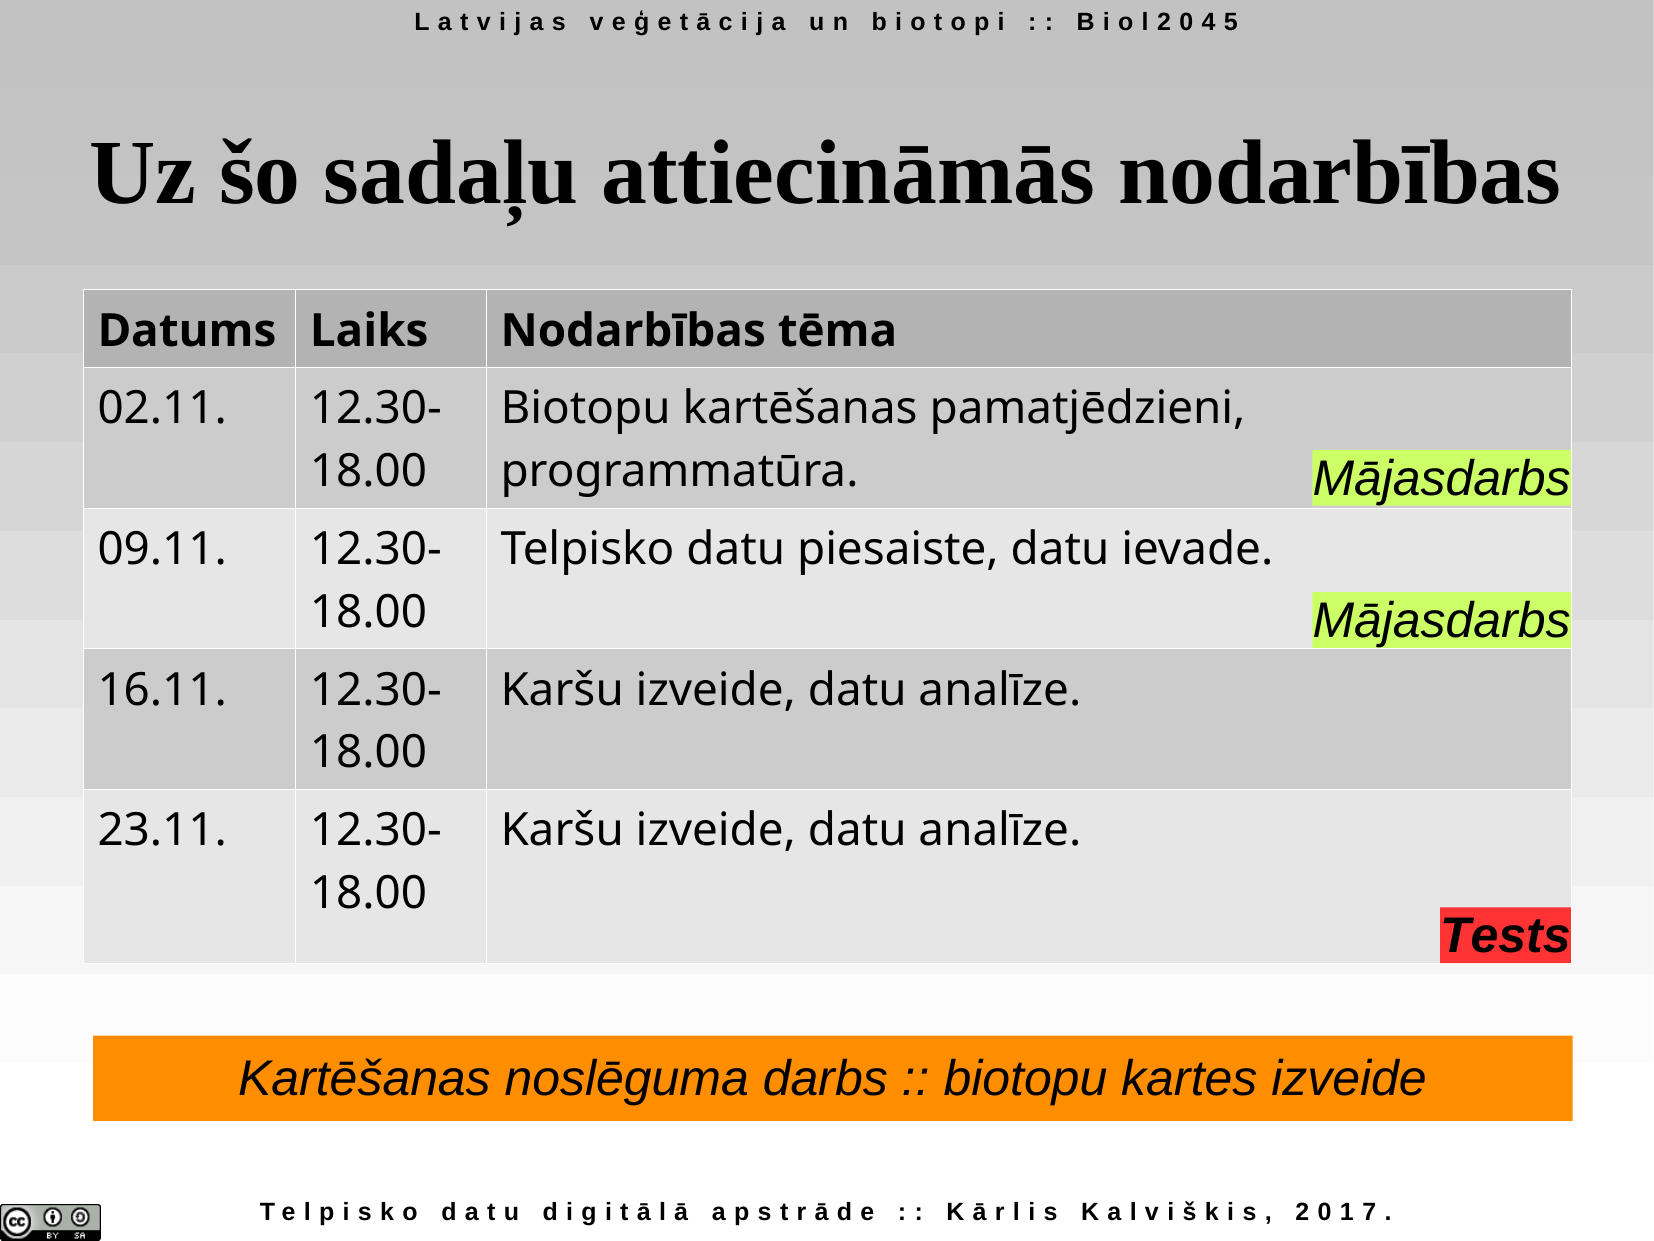

# Uz šo sadaļu attiecināmās nodarbības
| Datums | Laiks | Nodarbības tēma |
| --- | --- | --- |
| 02.11. | 12.30-18.00 | Biotopu kartēšanas pamatjēdzieni, programmatūra. |
| 09.11. | 12.30-18.00 | Telpisko datu piesaiste, datu ievade. |
| 16.11. | 12.30-18.00 | Karšu izveide, datu analīze. |
| 23.11. | 12.30-18.00 | Karšu izveide, datu analīze. |
Mājasdarbs
Mājasdarbs
Tests
Kartēšanas noslēguma darbs :: biotopu kartes izveide